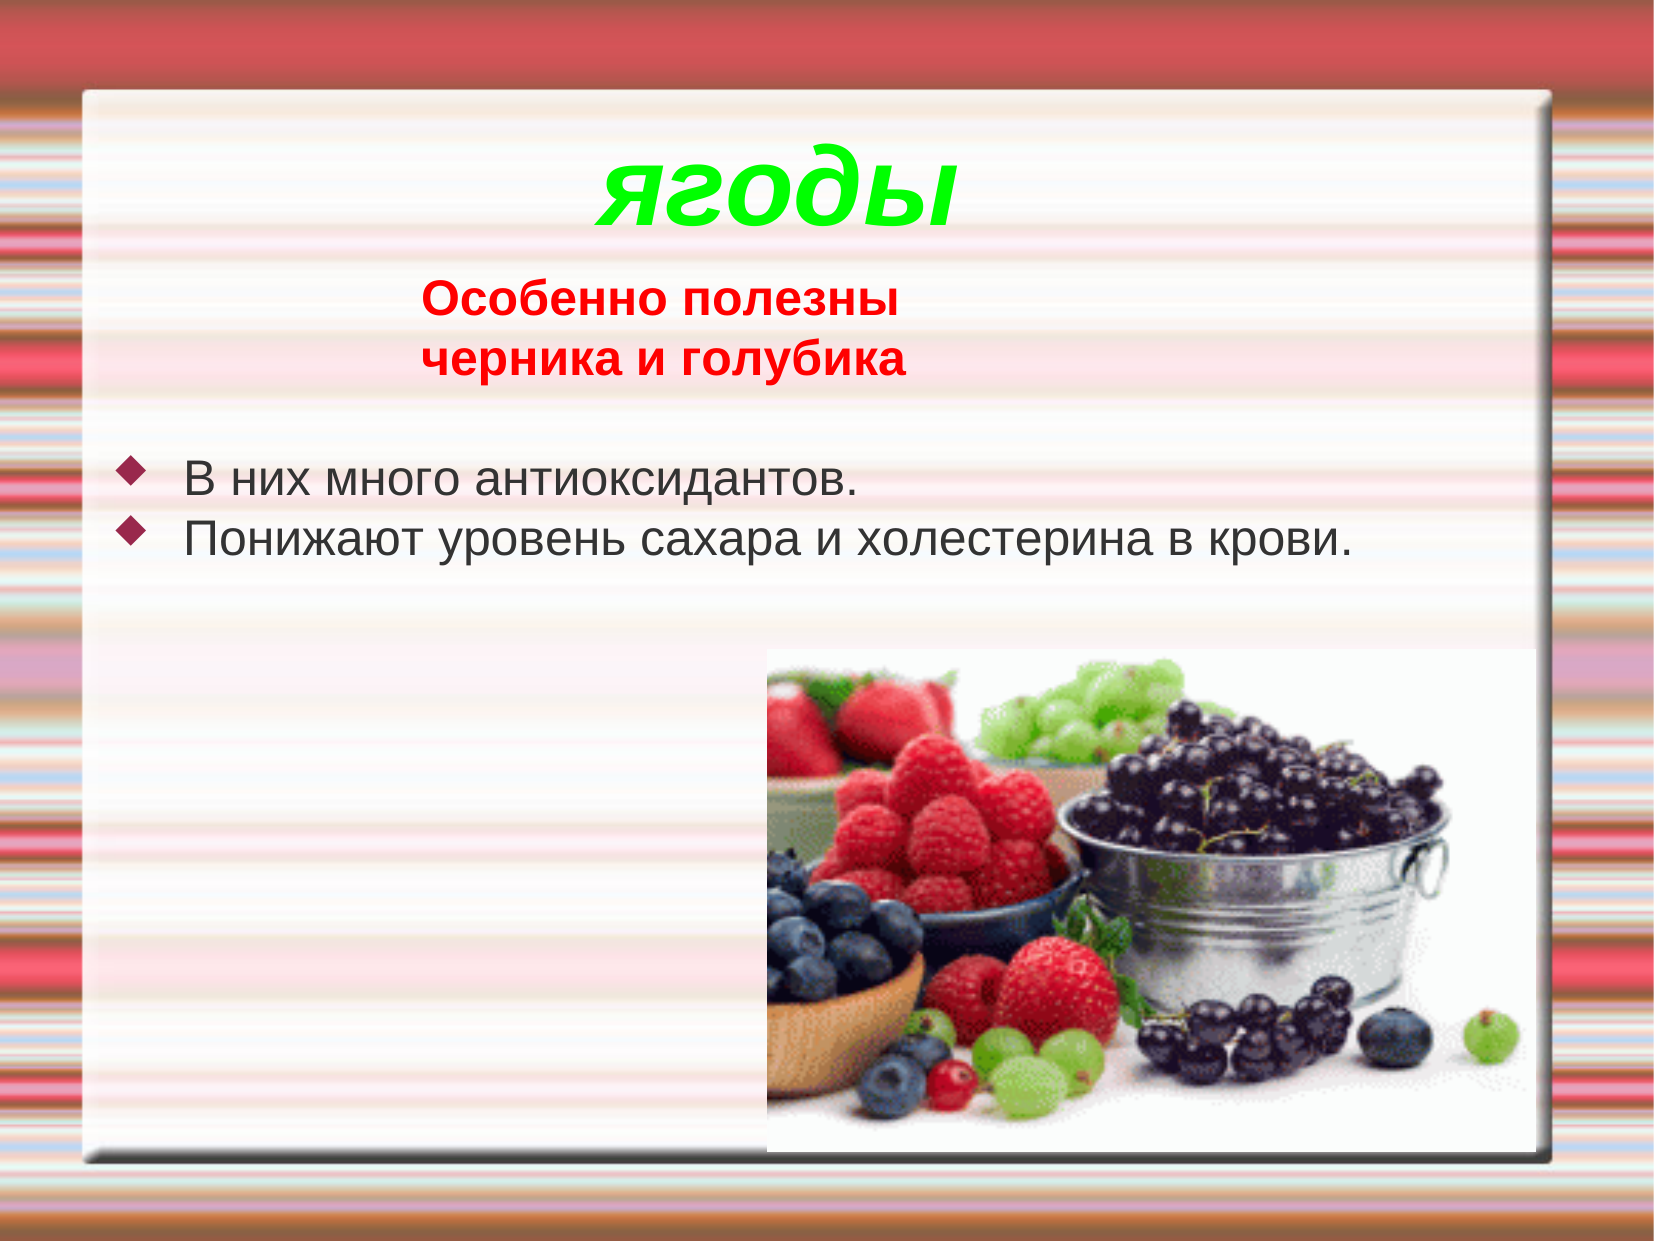

# ягоды
 Особенно полезны
 черника и голубика
В них много антиоксидантов.
Понижают уровень сахара и холестерина в крови.